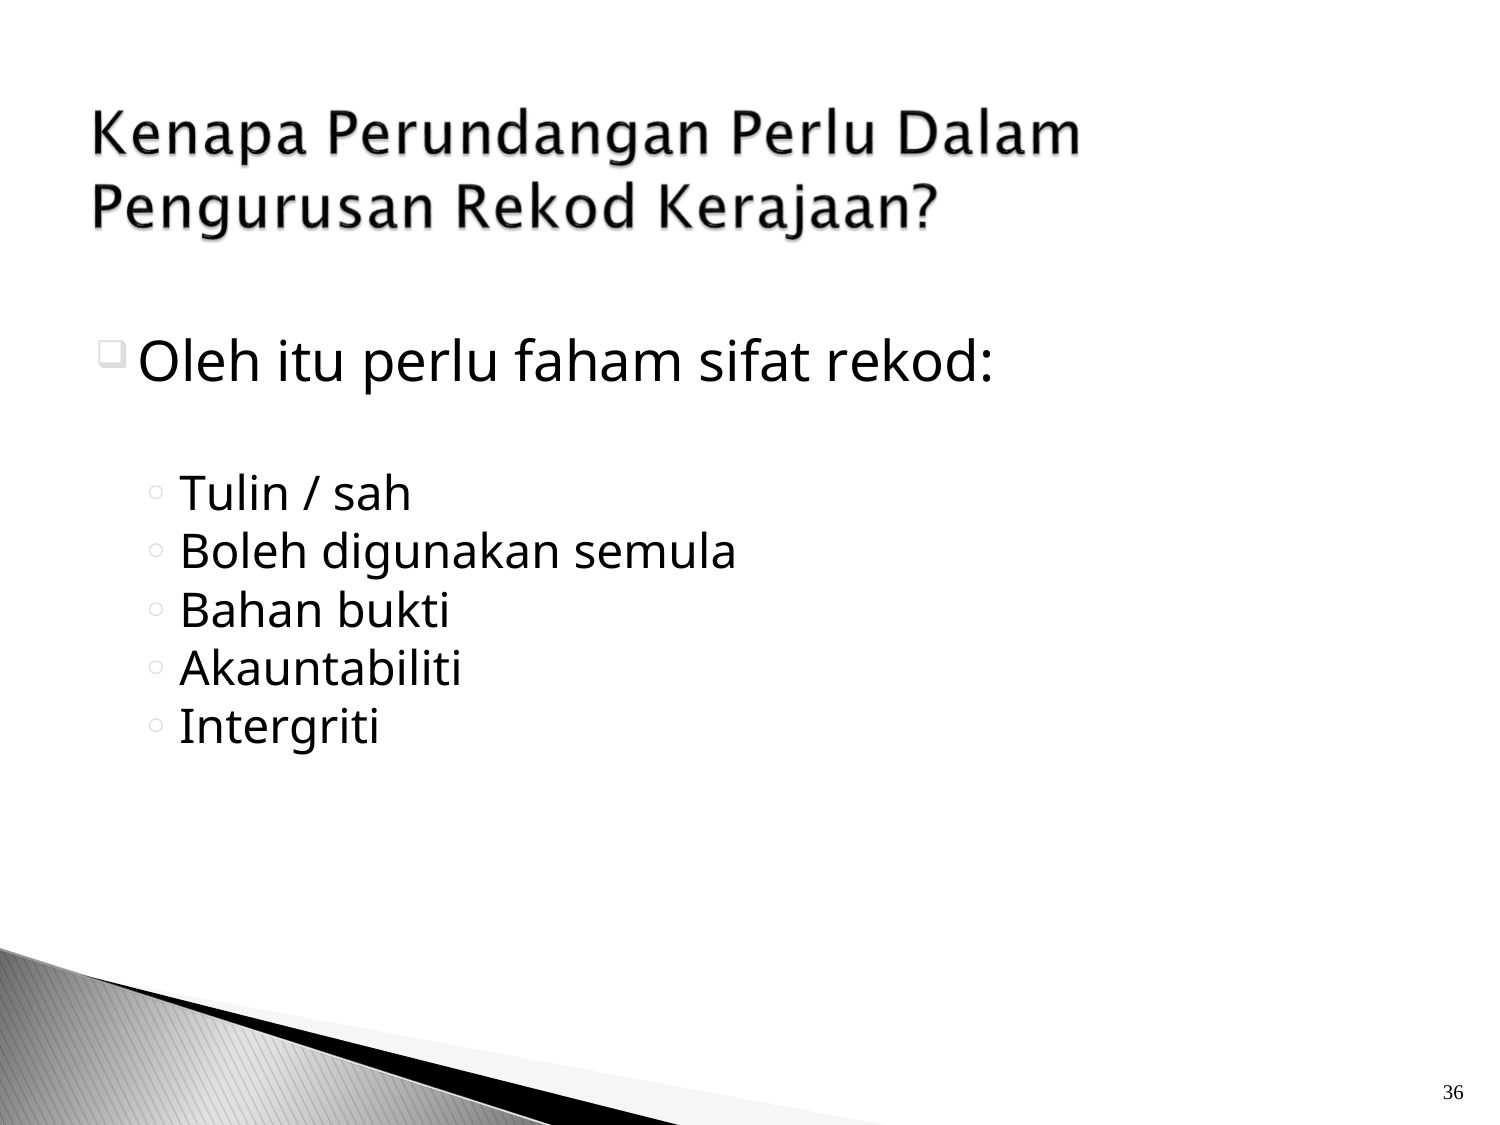

# Oleh itu perlu faham sifat rekod:
Tulin / sah
Boleh digunakan semula
Bahan bukti
Akauntabiliti
Intergriti